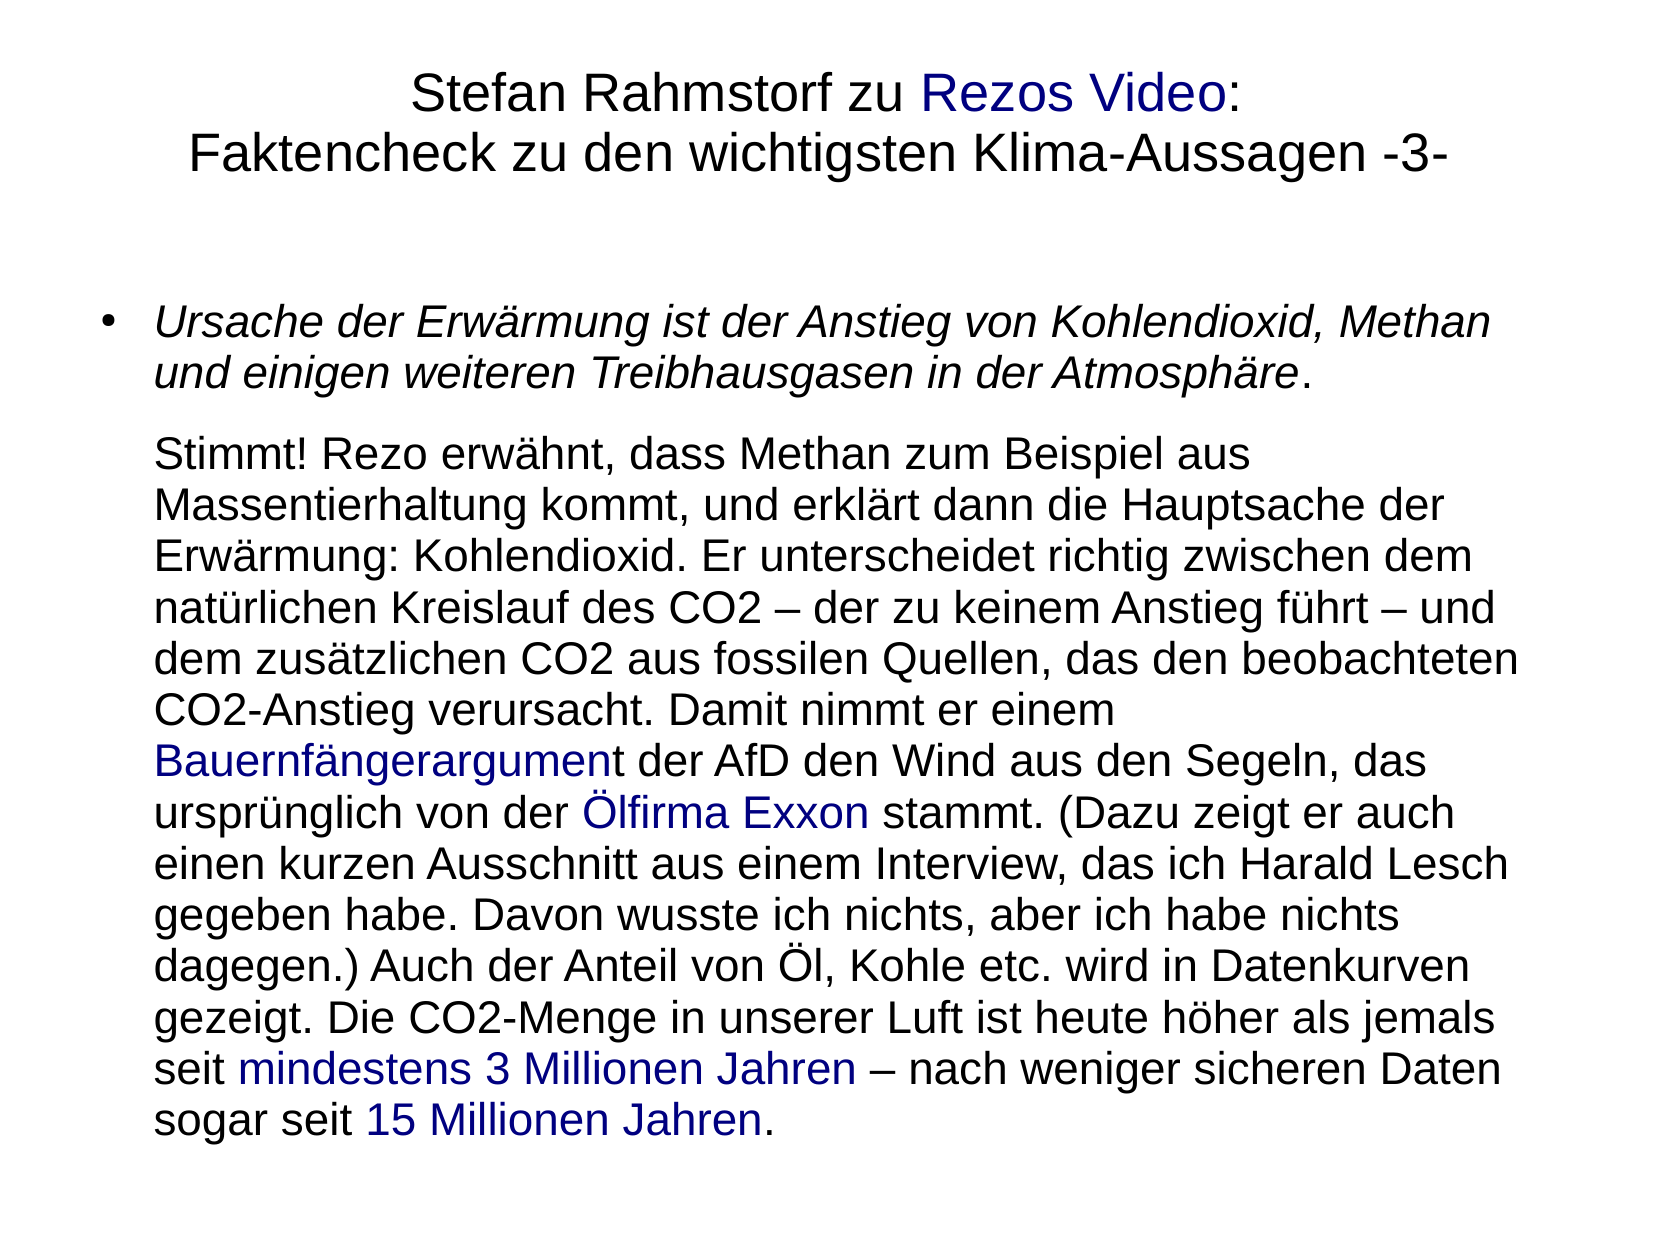

# Stefan Rahmstorf zu Rezos Video: Faktencheck zu den wichtigsten Klima-Aussagen -3-
Ursache der Erwärmung ist der Anstieg von Kohlendioxid, Methan und einigen weiteren Treibhausgasen in der Atmosphäre.
Stimmt! Rezo erwähnt, dass Methan zum Beispiel aus Massentierhaltung kommt, und erklärt dann die Hauptsache der Erwärmung: Kohlendioxid. Er unterscheidet richtig zwischen dem natürlichen Kreislauf des CO2 – der zu keinem Anstieg führt – und dem zusätzlichen CO2 aus fossilen Quellen, das den beobachteten CO2-Anstieg verursacht. Damit nimmt er einem Bauernfängerargument der AfD den Wind aus den Segeln, das ursprünglich von der Ölfirma Exxon stammt. (Dazu zeigt er auch einen kurzen Ausschnitt aus einem Interview, das ich Harald Lesch gegeben habe. Davon wusste ich nichts, aber ich habe nichts dagegen.) Auch der Anteil von Öl, Kohle etc. wird in Datenkurven gezeigt. Die CO2-Menge in unserer Luft ist heute höher als jemals seit mindestens 3 Millionen Jahren – nach weniger sicheren Daten sogar seit 15 Millionen Jahren.